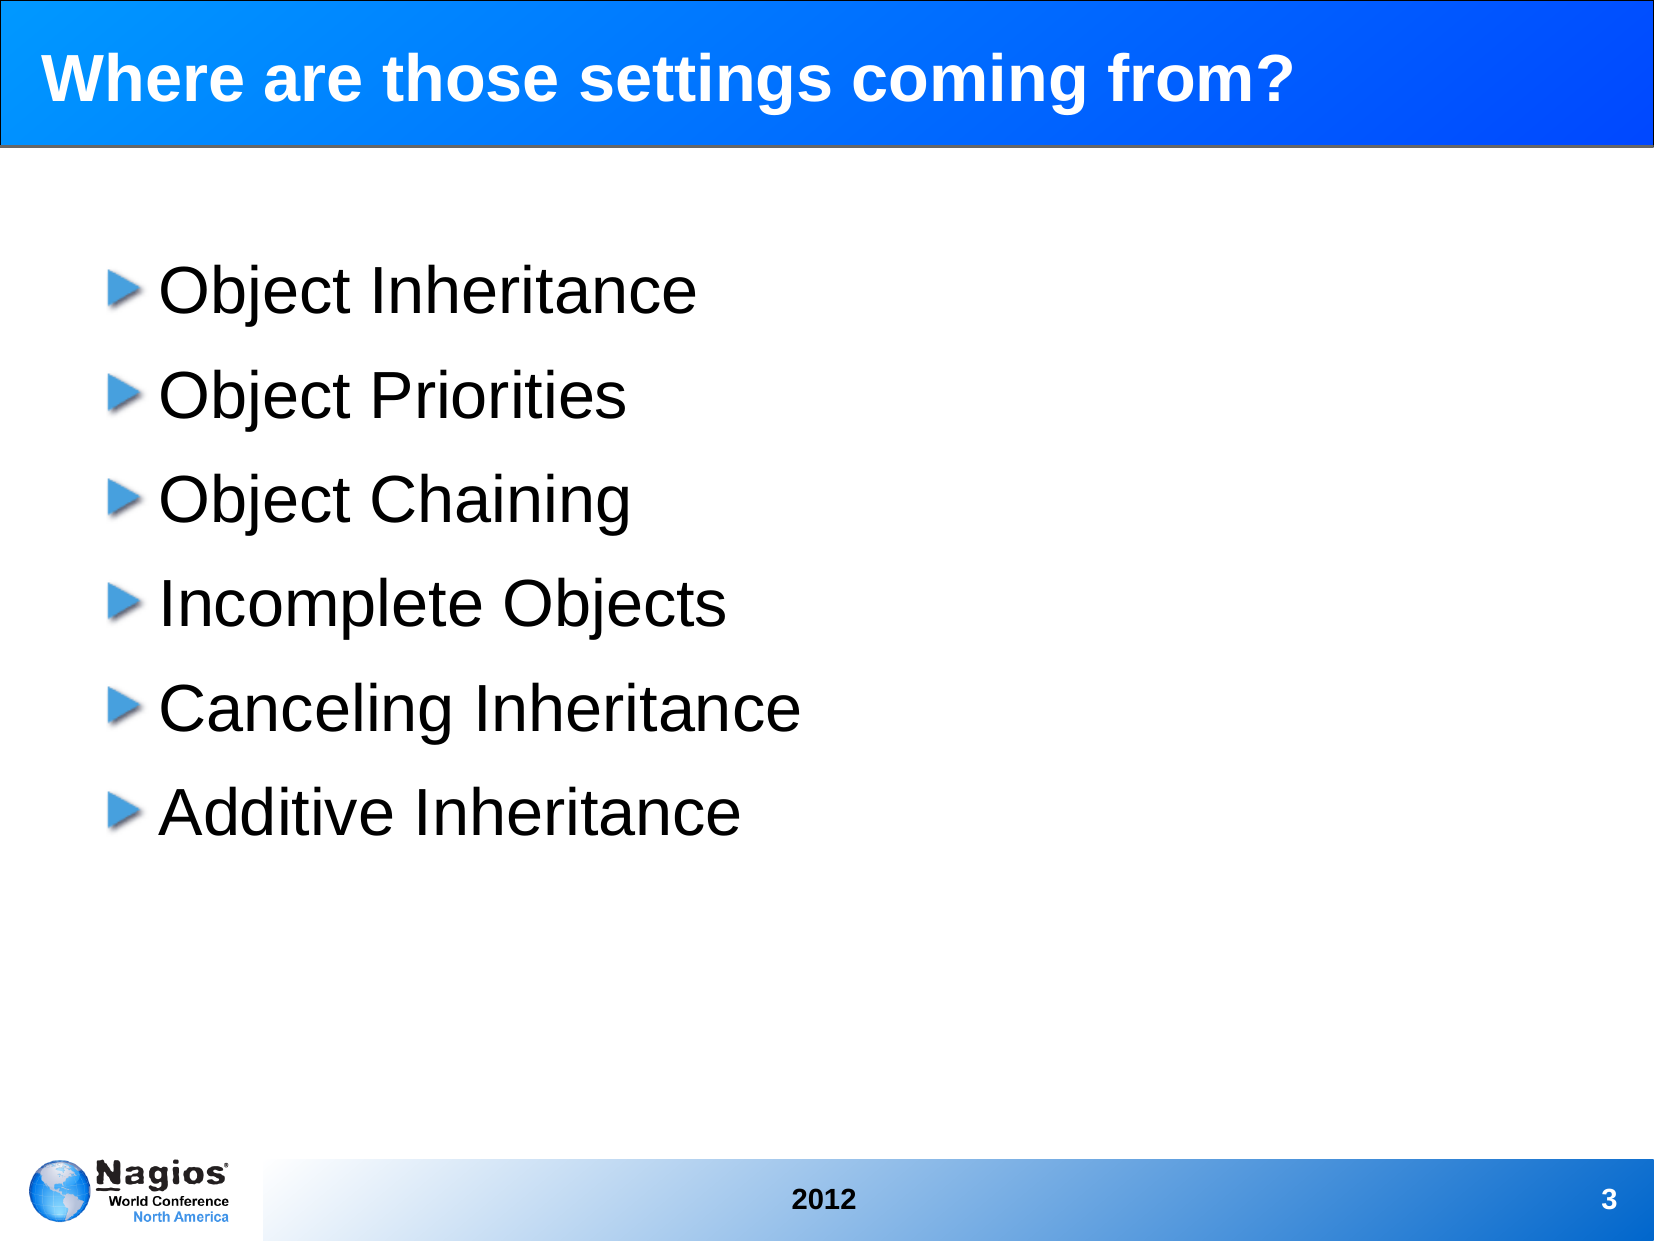

# Where are those settings coming from?
Object Inheritance
Object Priorities
Object Chaining
Incomplete Objects
Canceling Inheritance
Additive Inheritance
2011
3